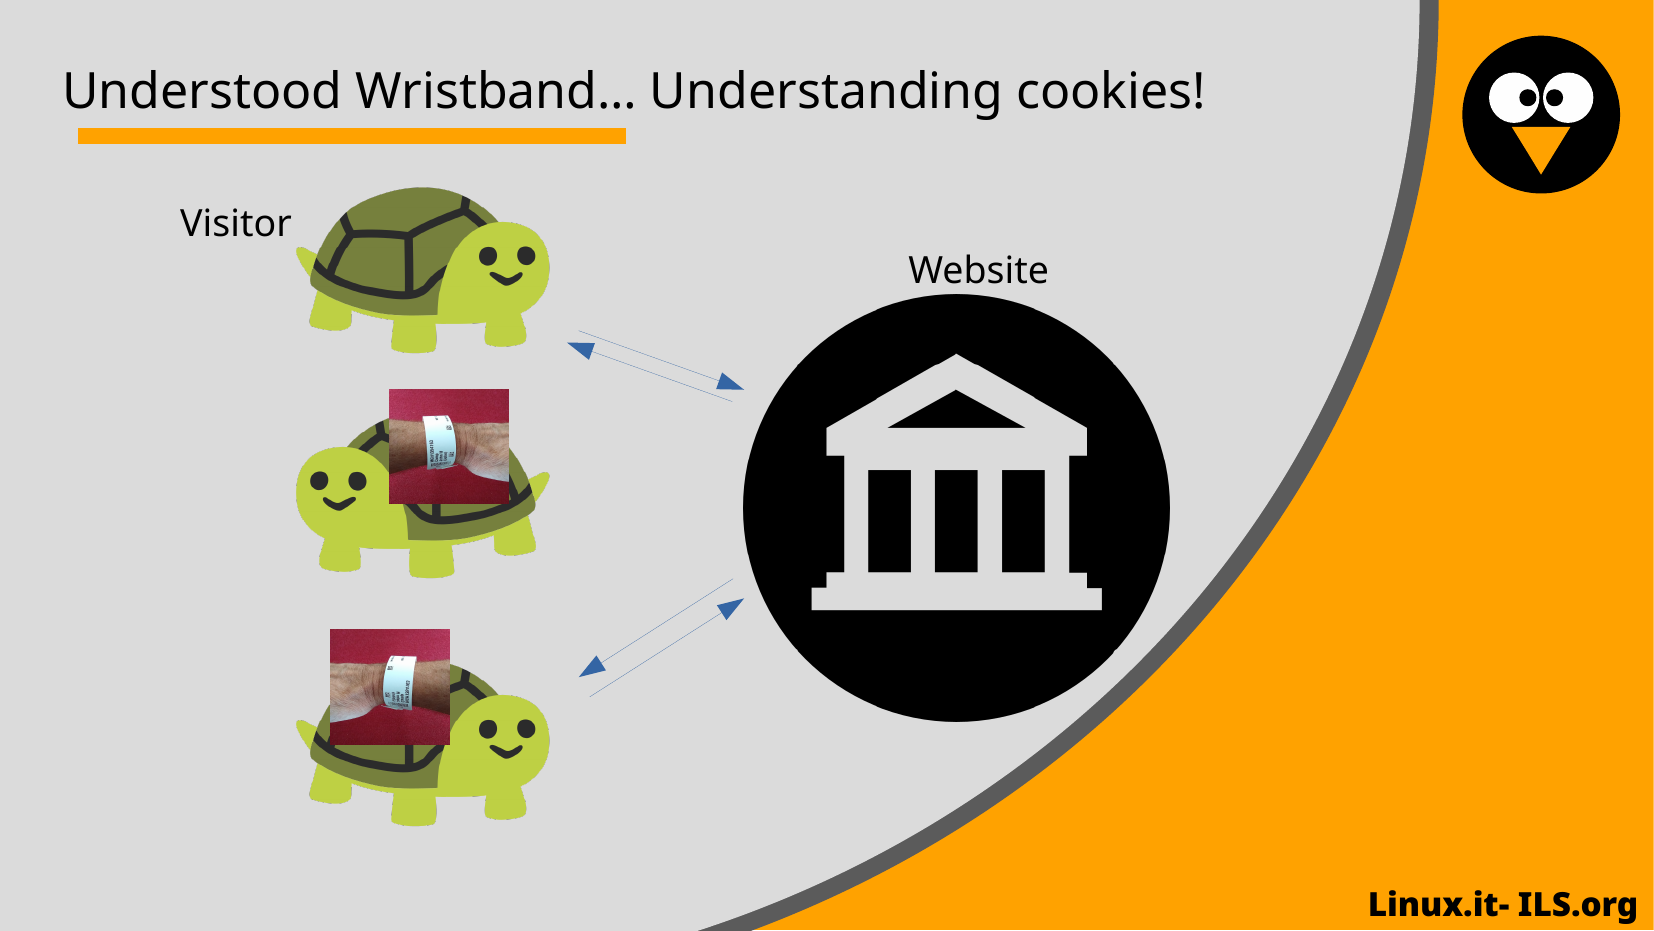

Understood Wristband… Understanding cookies!
Visitor
Website
Linux.it- ILS.org